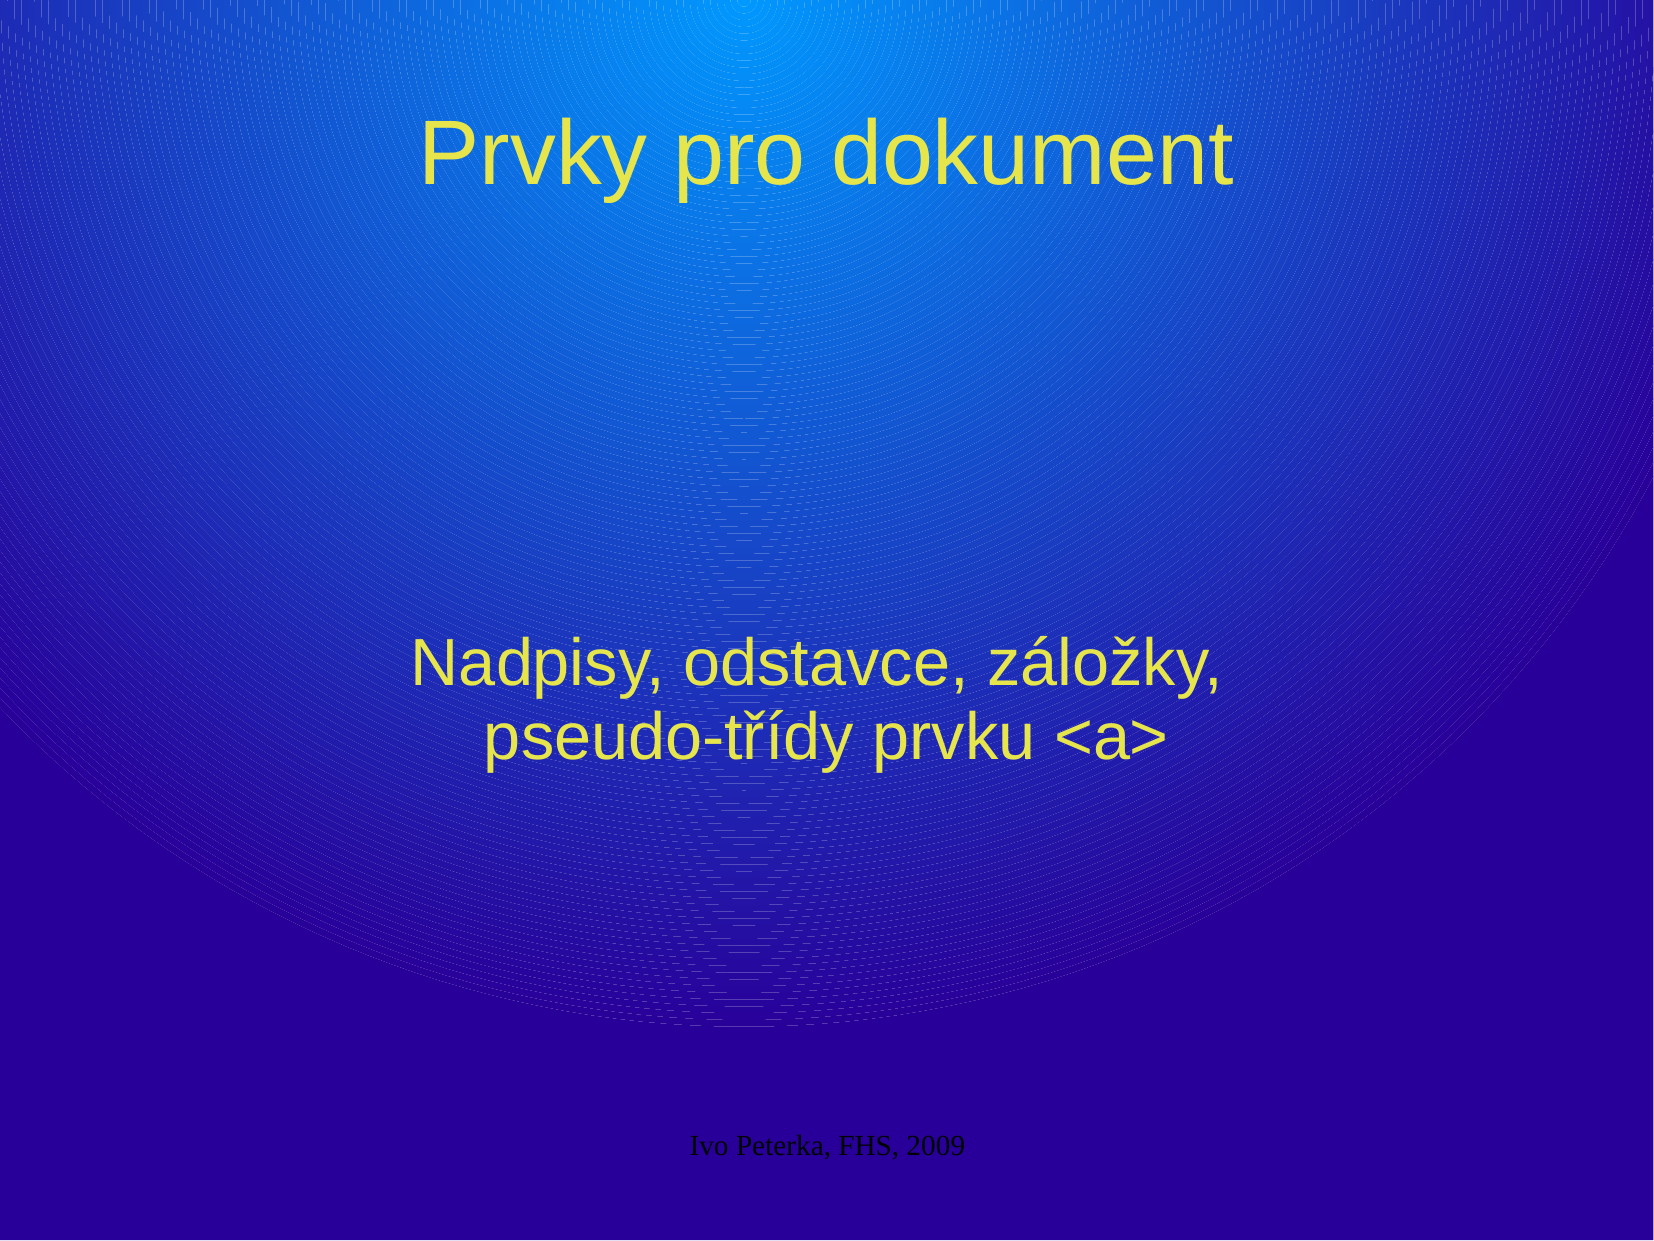

# Prvky pro dokument
Nadpisy, odstavce, záložky,
pseudo-třídy prvku <a>